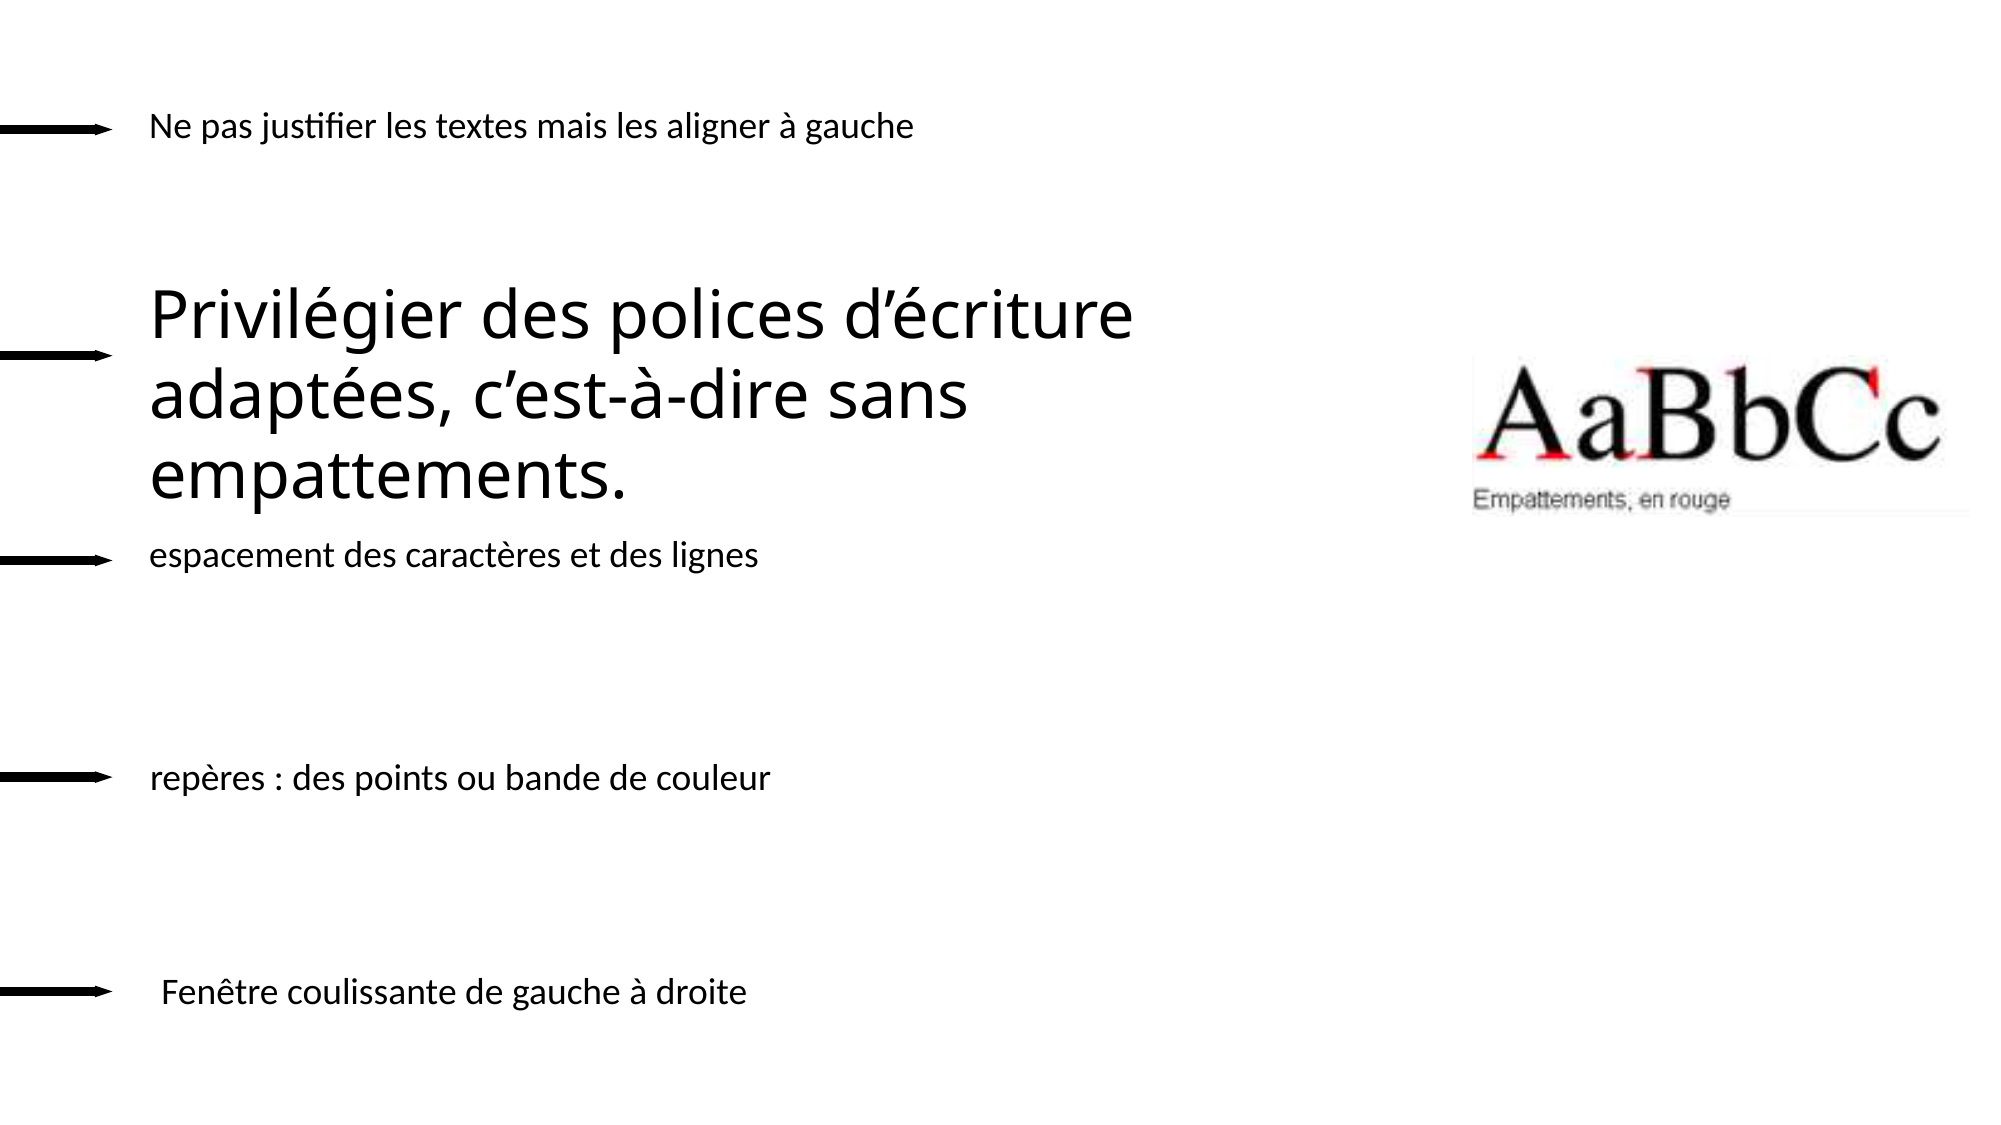

Ne pas justifier les textes mais les aligner à gauche
Privilégier des polices d’écriture adaptées, c’est-à-dire sans empattements.
espacement des caractères et des lignes
repères : des points ou bande de couleur
Fenêtre coulissante de gauche à droite